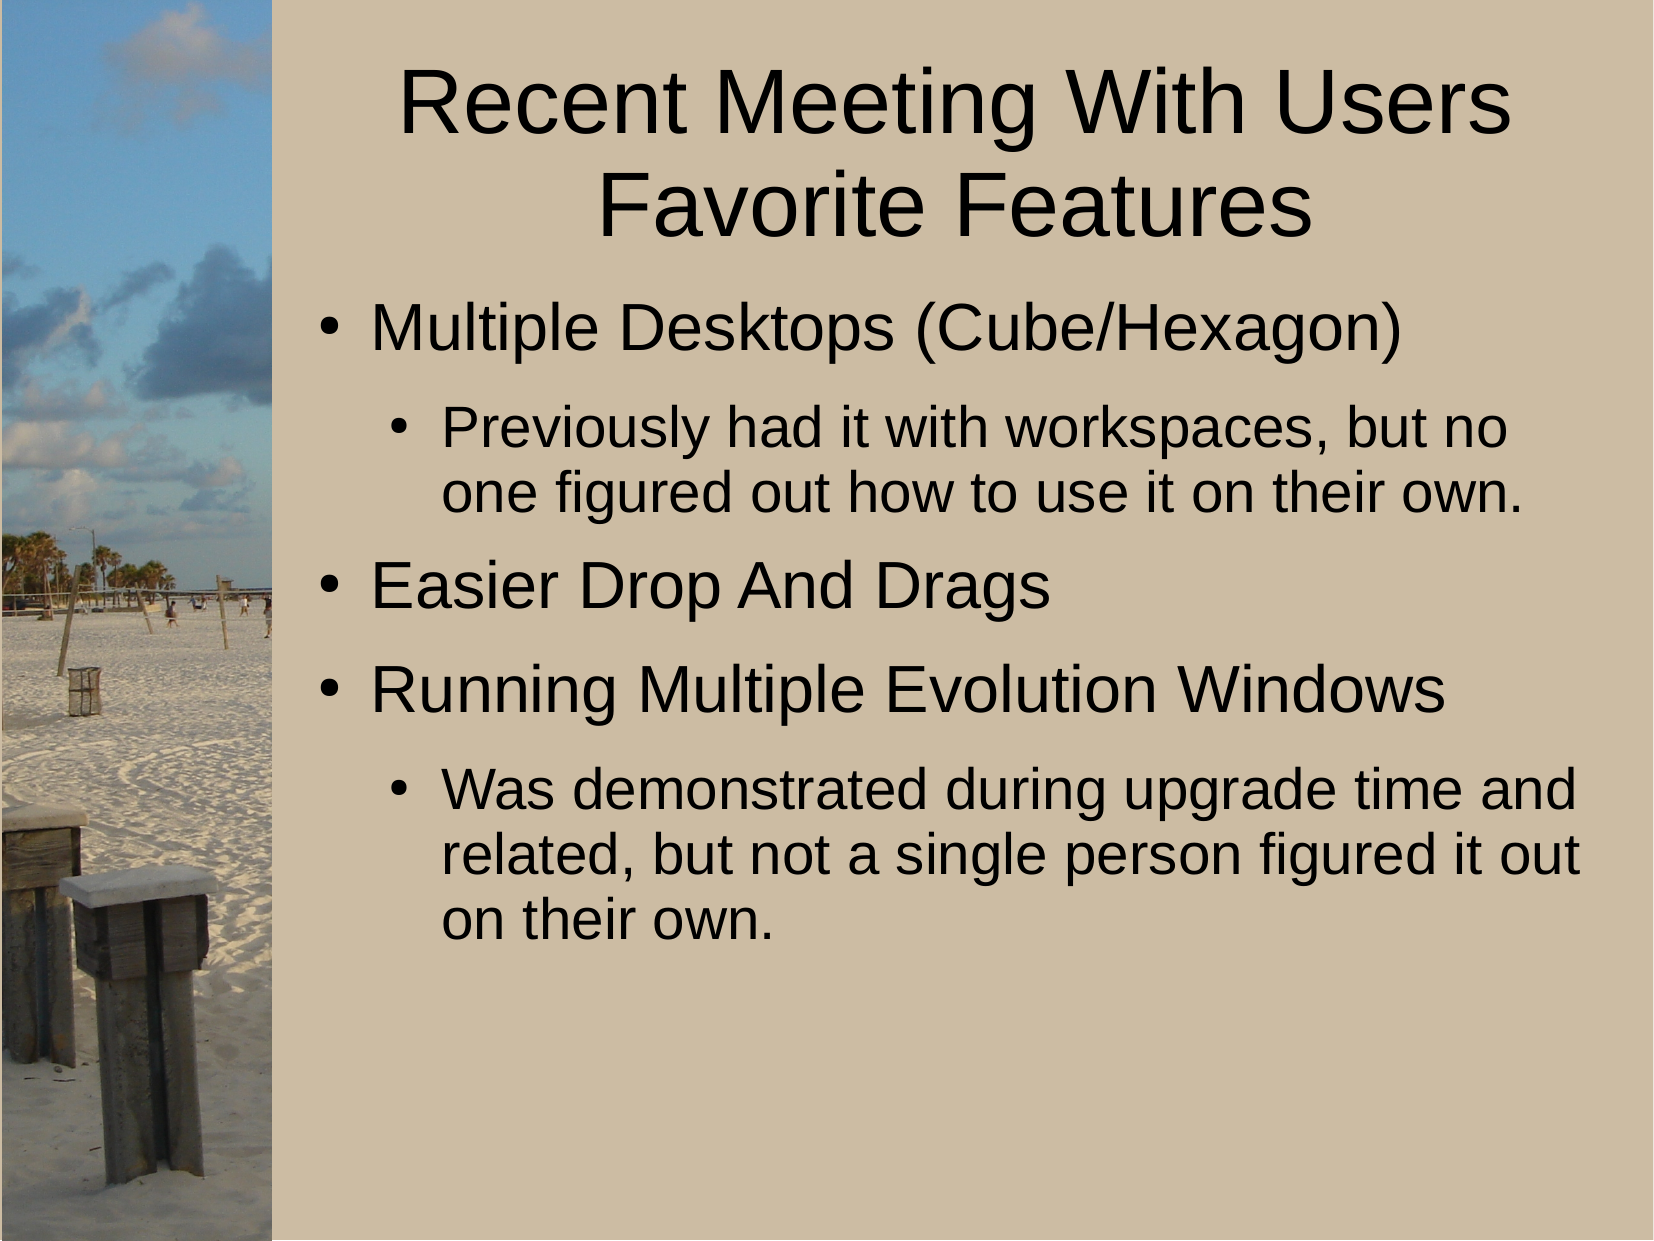

# Recent Meeting With Users Favorite Features
Multiple Desktops (Cube/Hexagon)
Previously had it with workspaces, but no one figured out how to use it on their own.
Easier Drop And Drags
Running Multiple Evolution Windows
Was demonstrated during upgrade time and related, but not a single person figured it out on their own.